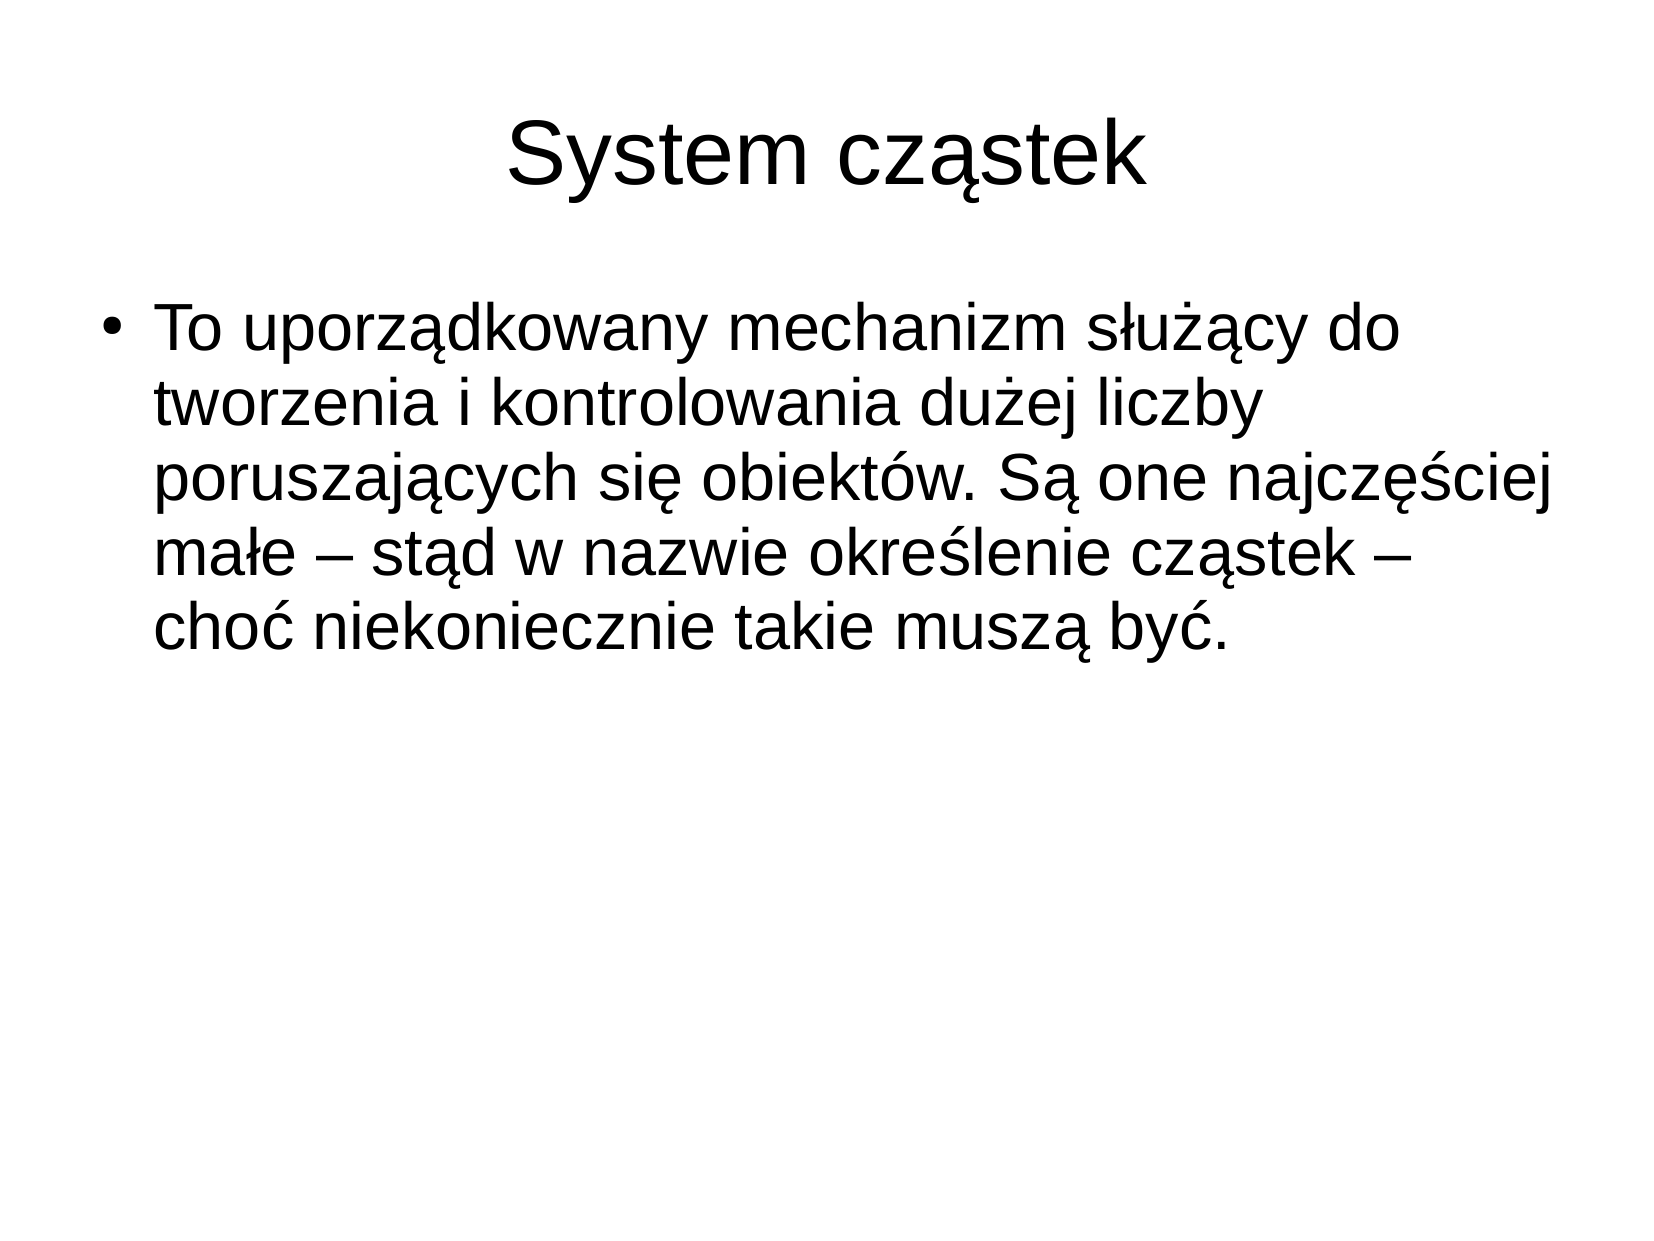

# System cząstek
To uporządkowany mechanizm służący do tworzenia i kontrolowania dużej liczby poruszających się obiektów. Są one najczęściej małe – stąd w nazwie określenie cząstek – choć niekoniecznie takie muszą być.